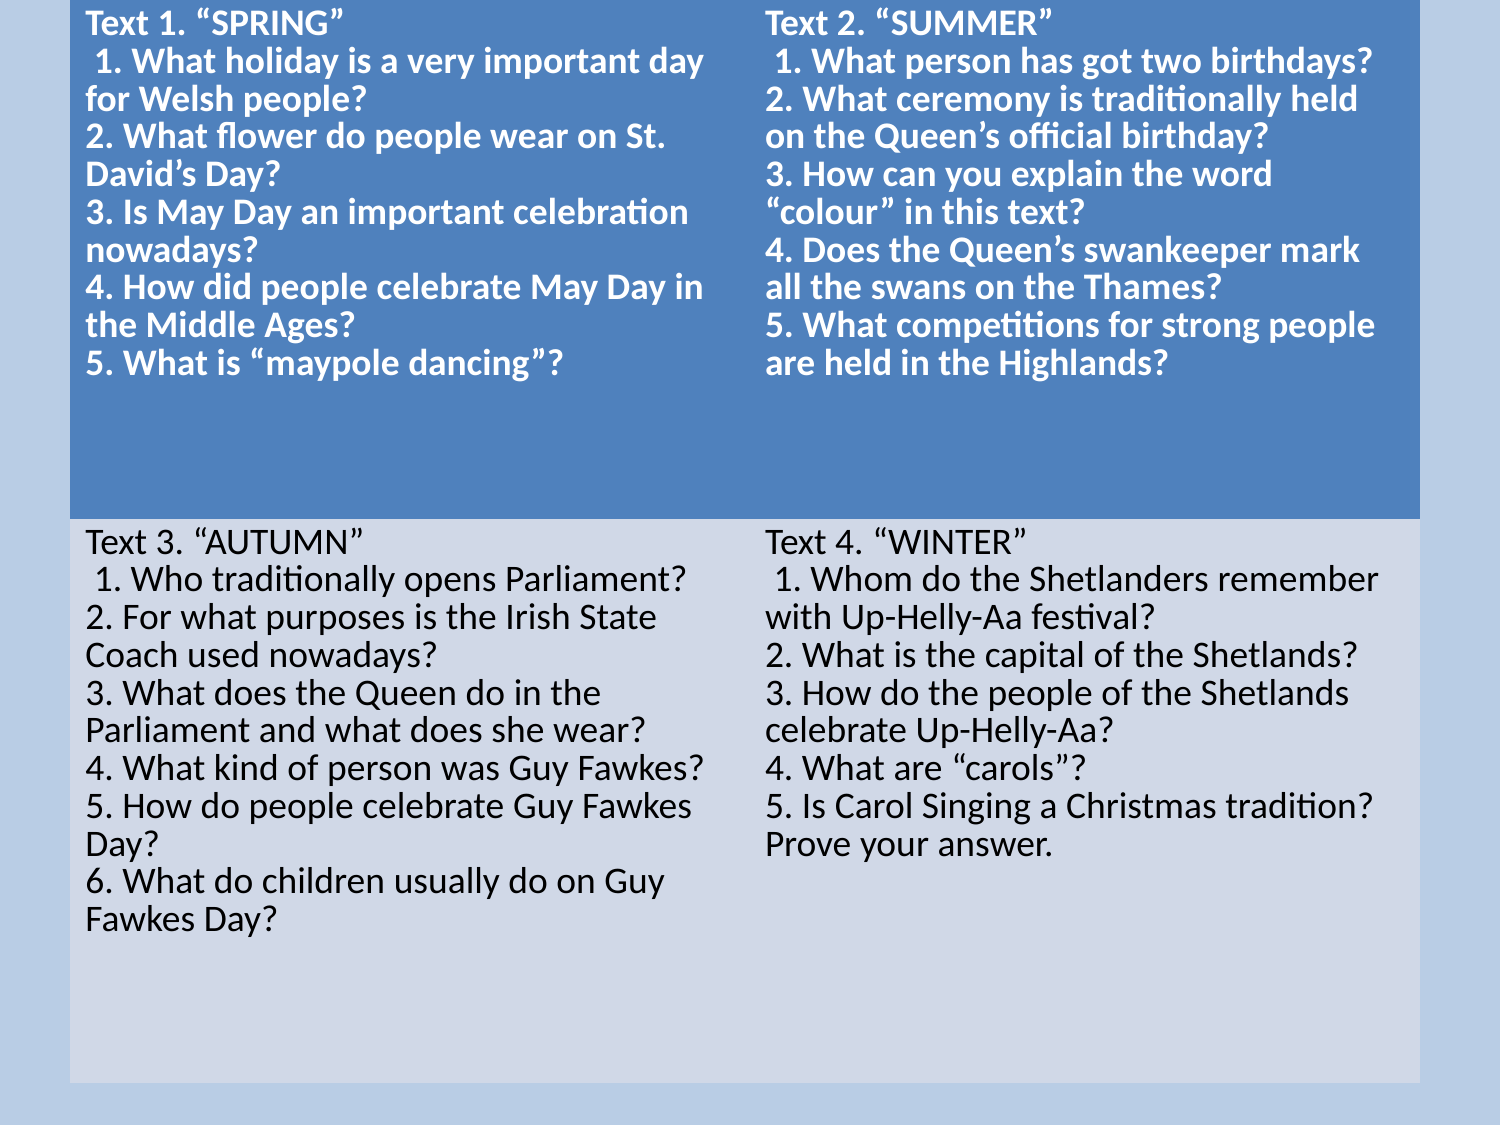

| Text 1. “SPRING” 1. What holiday is a very important day for Welsh people? 2. What flower do people wear on St. David’s Day? 3. Is May Day an important celebration nowadays? 4. How did people celebrate May Day in the Middle Ages? 5. What is “maypole dancing”? | Text 2. “SUMMER” 1. What person has got two birthdays? 2. What ceremony is traditionally held on the Queen’s official birthday? 3. How can you explain the word “colour” in this text? 4. Does the Queen’s swankeeper mark all the swans on the Thames? 5. What competitions for strong people are held in the Highlands? |
| --- | --- |
| Text 3. “AUTUMN” 1. Who traditionally opens Parliament? 2. For what purposes is the Irish State Coach used nowadays? 3. What does the Queen do in the Parliament and what does she wear? 4. What kind of person was Guy Fawkes? 5. How do people celebrate Guy Fawkes Day? 6. What do children usually do on Guy Fawkes Day? | Text 4. “WINTER” 1. Whom do the Shetlanders remember with Up-Helly-Aa festival? 2. What is the capital of the Shetlands? 3. How do the people of the Shetlands celebrate Up-Helly-Aa? 4. What are “carols”? 5. Is Carol Singing a Christmas tradition? Prove your answer. |